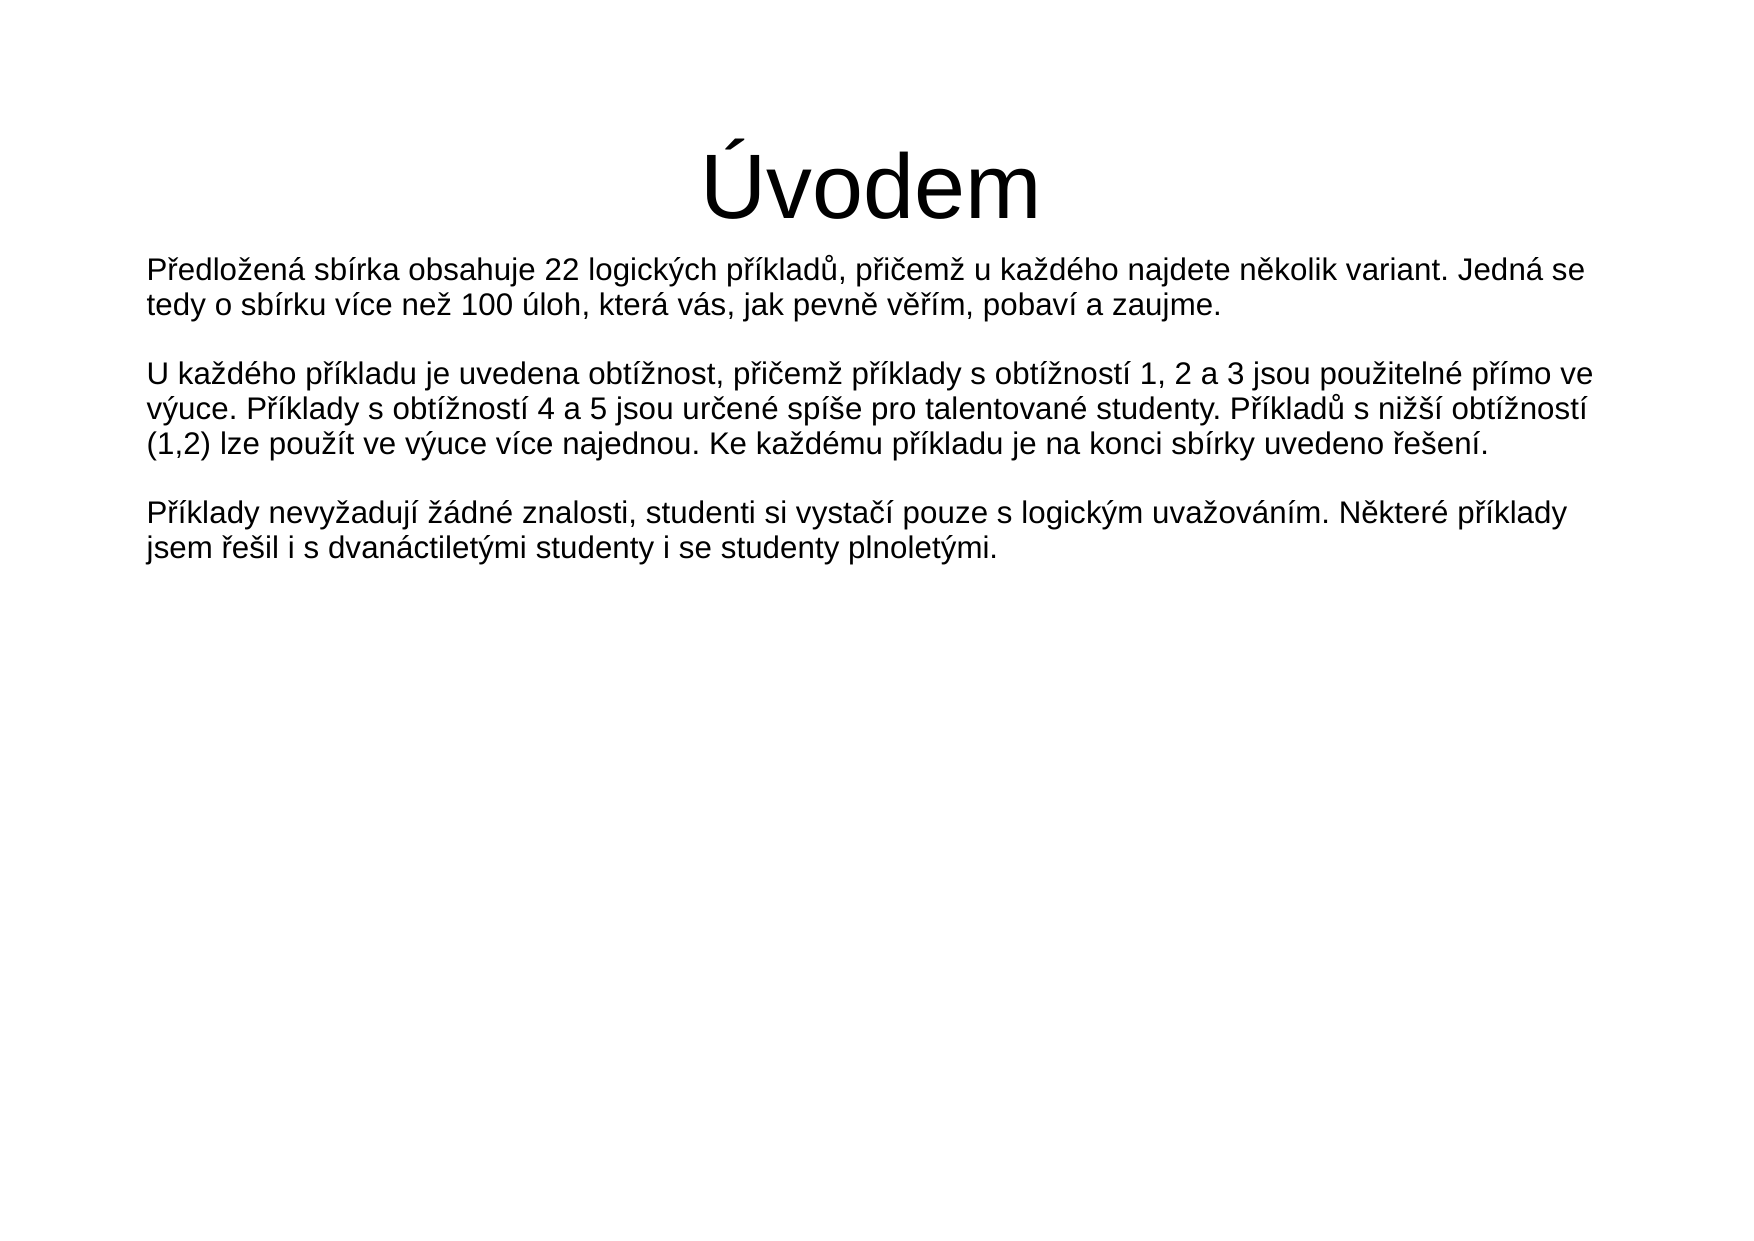

# Úvodem
Předložená sbírka obsahuje 22 logických příkladů, přičemž u každého najdete několik variant. Jedná se tedy o sbírku více než 100 úloh, která vás, jak pevně věřím, pobaví a zaujme.
U každého příkladu je uvedena obtížnost, přičemž příklady s obtížností 1, 2 a 3 jsou použitelné přímo ve výuce. Příklady s obtížností 4 a 5 jsou určené spíše pro talentované studenty. Příkladů s nižší obtížností (1,2) lze použít ve výuce více najednou. Ke každému příkladu je na konci sbírky uvedeno řešení.
Příklady nevyžadují žádné znalosti, studenti si vystačí pouze s logickým uvažováním. Některé příklady jsem řešil i s dvanáctiletými studenty i se studenty plnoletými.